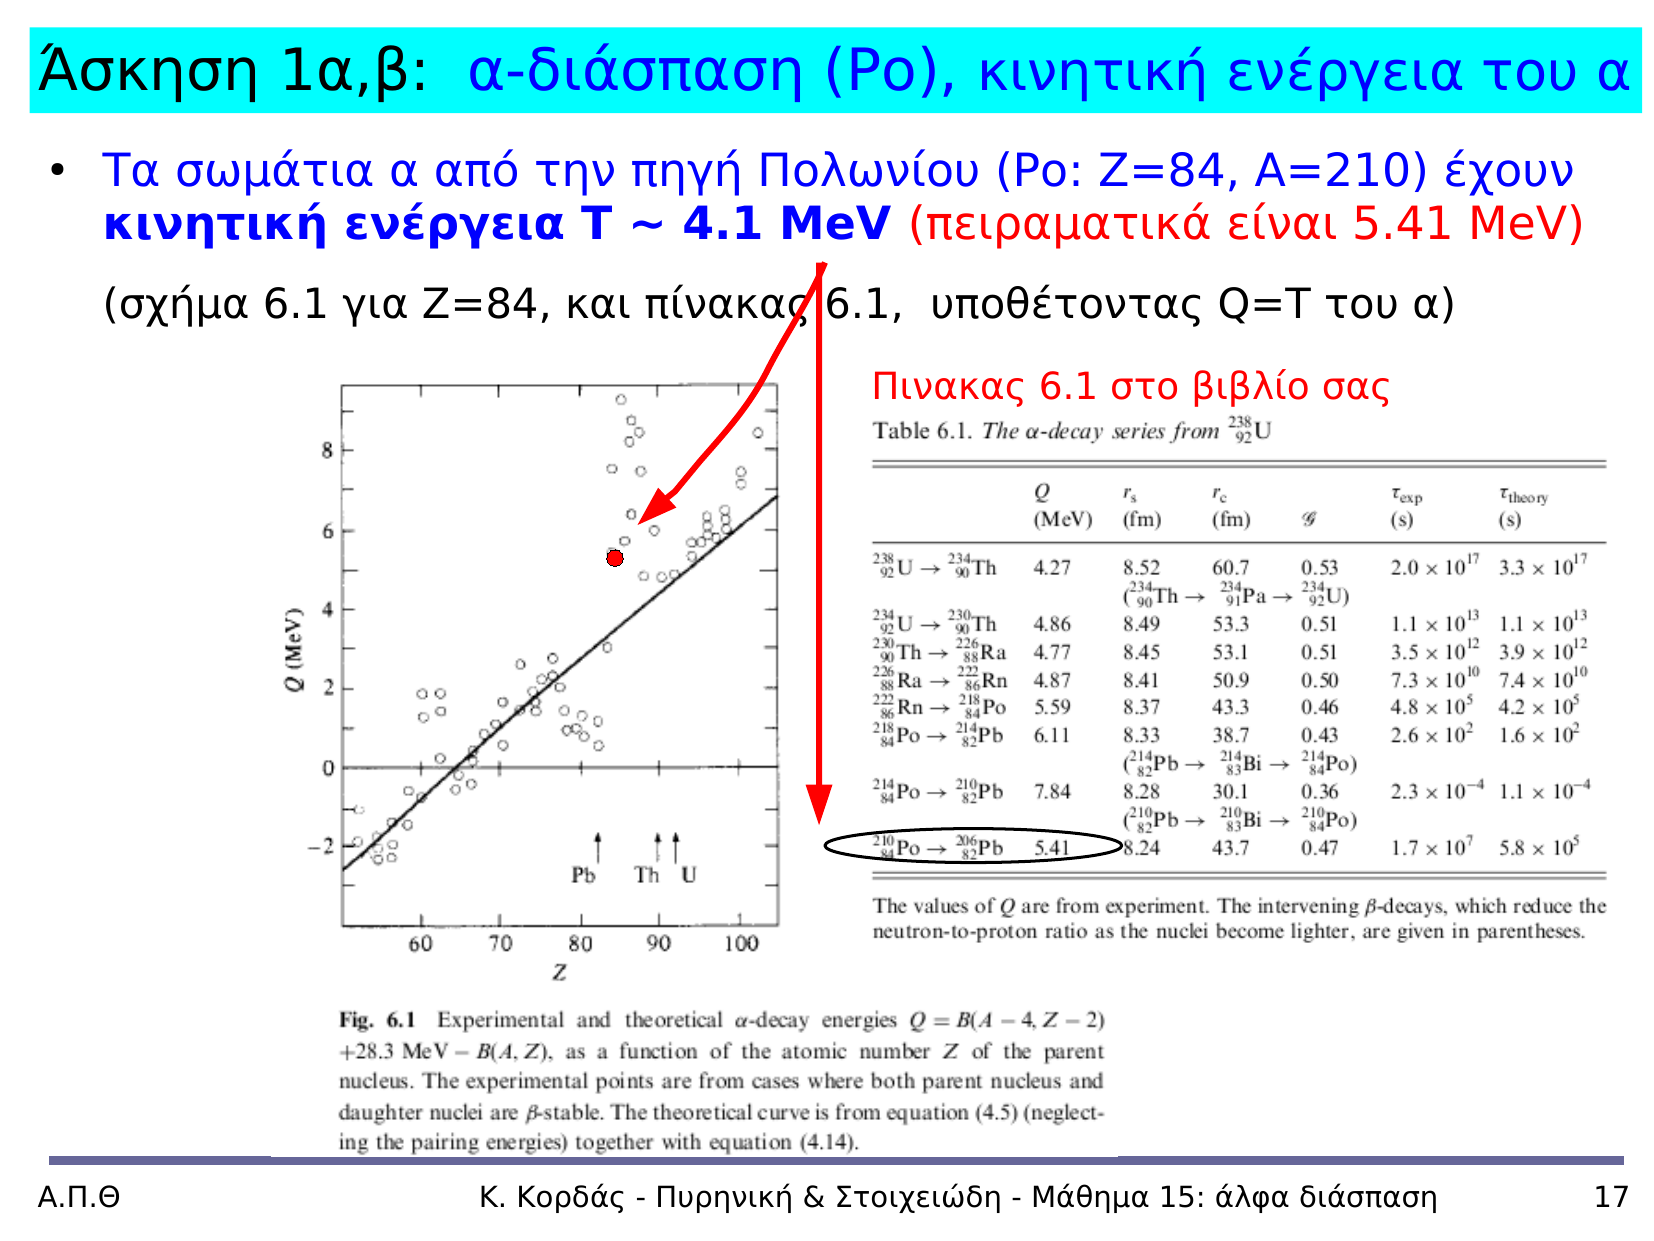

# Άσκηση 1α,β: α-διάσπαση (Po), κινητική ενέργεια του α
Τα σωμάτια α από την πηγή Πολωνίου (Po: Z=84, A=210) έχουν κινητική ενέργεια Τ ~ 4.1 MeV (πειραματικά είναι 5.41 MeV)
(σχήμα 6.1 για Ζ=84, και πίνακας 6.1, υποθέτοντας Q=Τ του α)
Πινακας 6.1 στο βιβλίο σας
Α.Π.Θ
Κ. Κορδάς - Πυρηνική & Στοιχειώδη - Μάθημα 15: άλφα διάσπαση
17